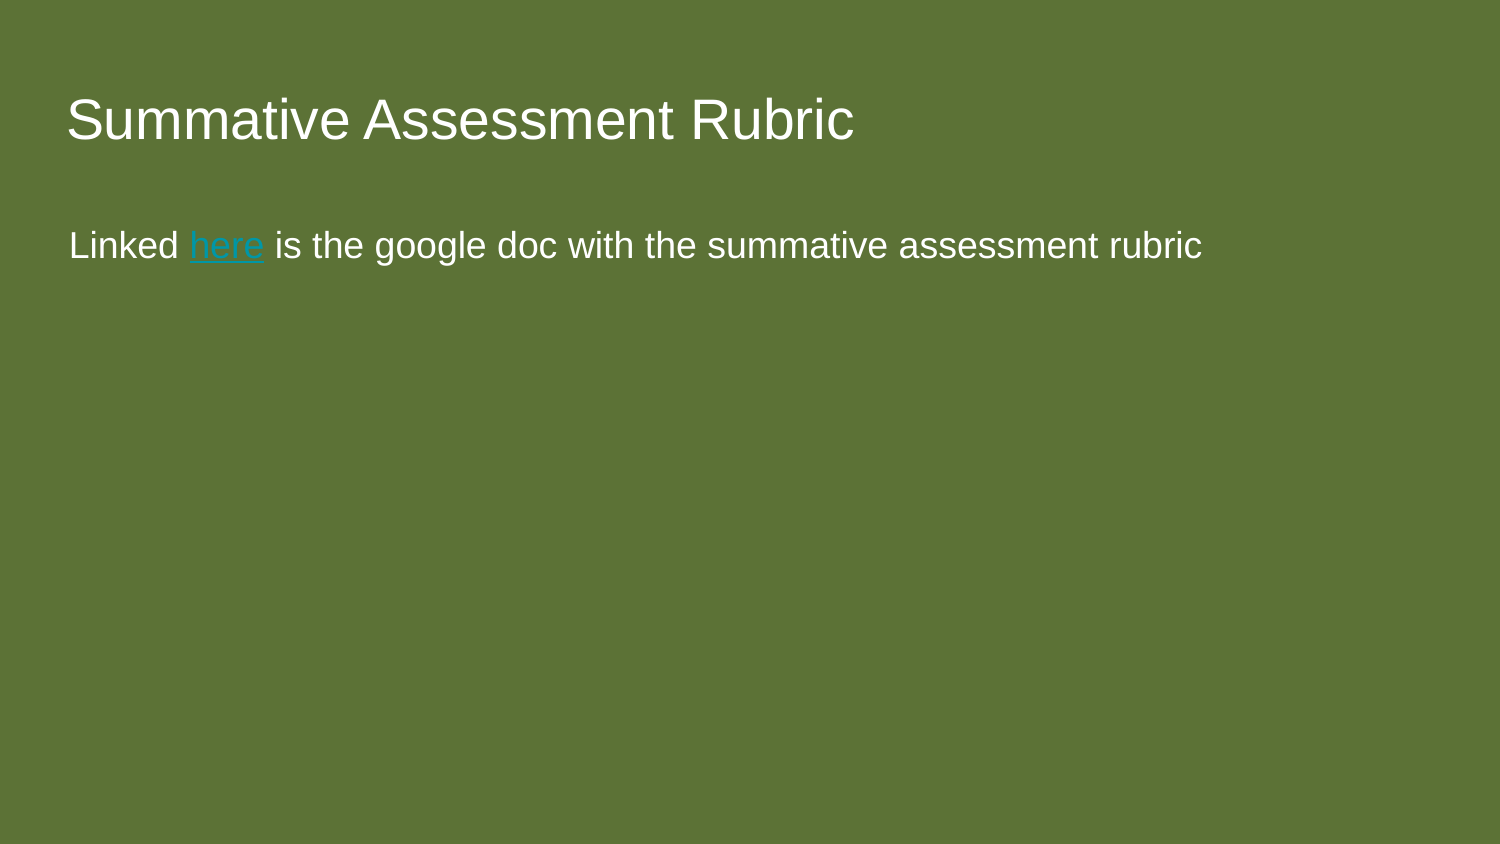

# Summative Assessment Rubric
Linked here is the google doc with the summative assessment rubric